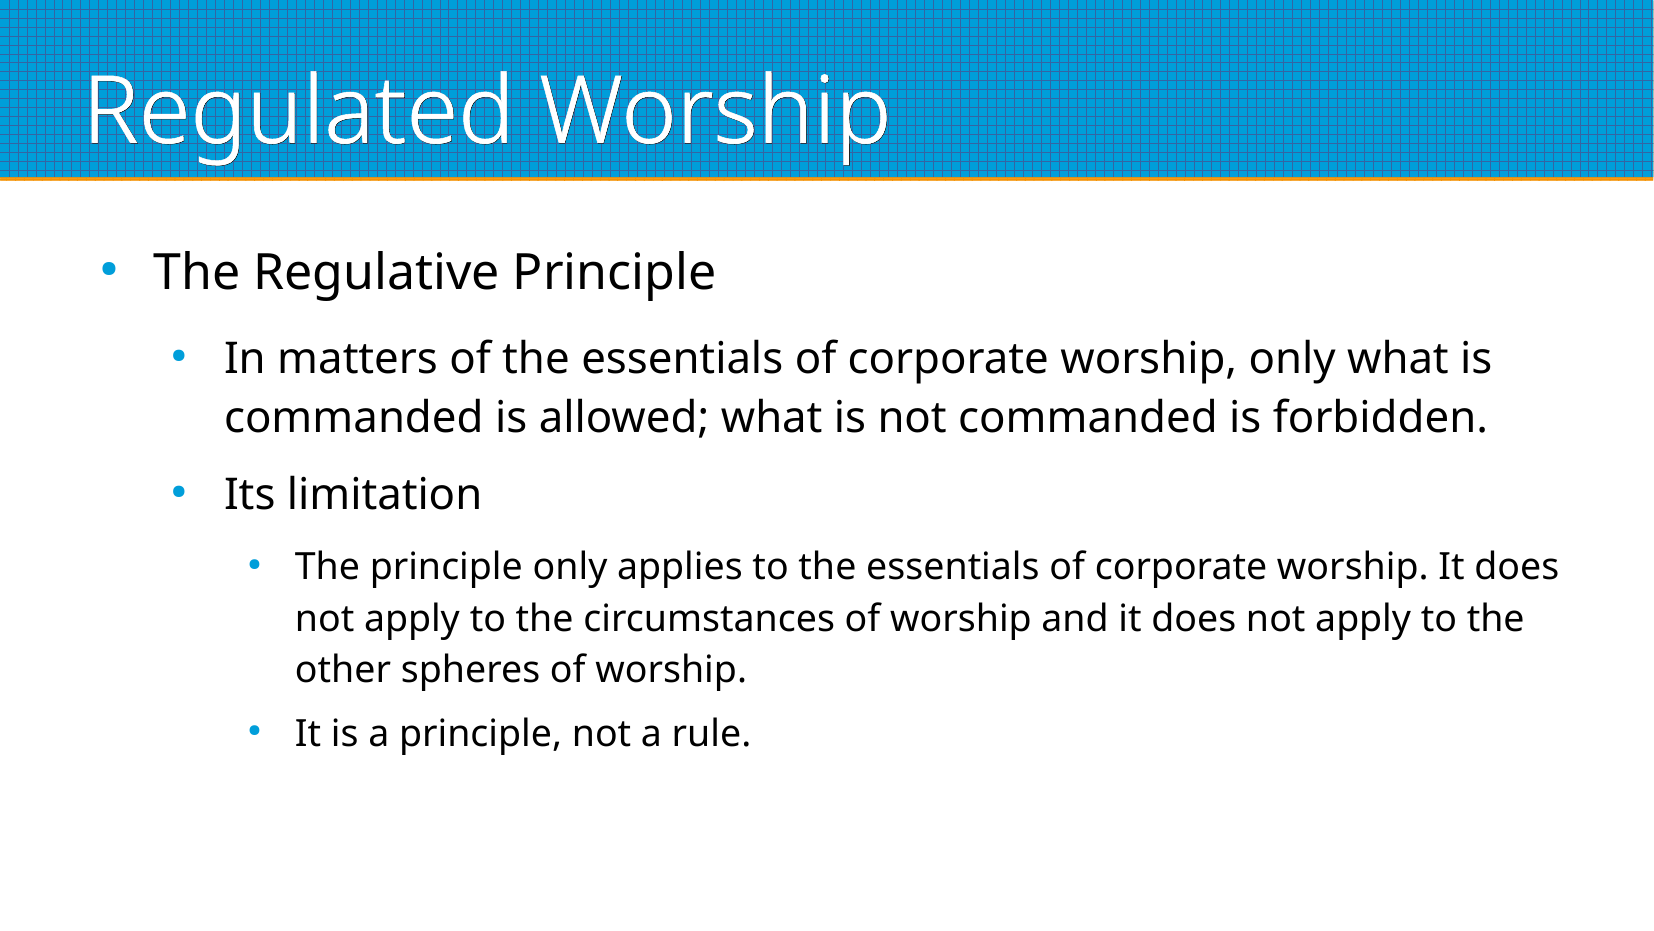

# Regulated Worship
The Regulative Principle
In matters of the essentials of corporate worship, only what is commanded is allowed; what is not commanded is forbidden.
Its limitation
The principle only applies to the essentials of corporate worship. It does not apply to the circumstances of worship and it does not apply to the other spheres of worship.
It is a principle, not a rule.